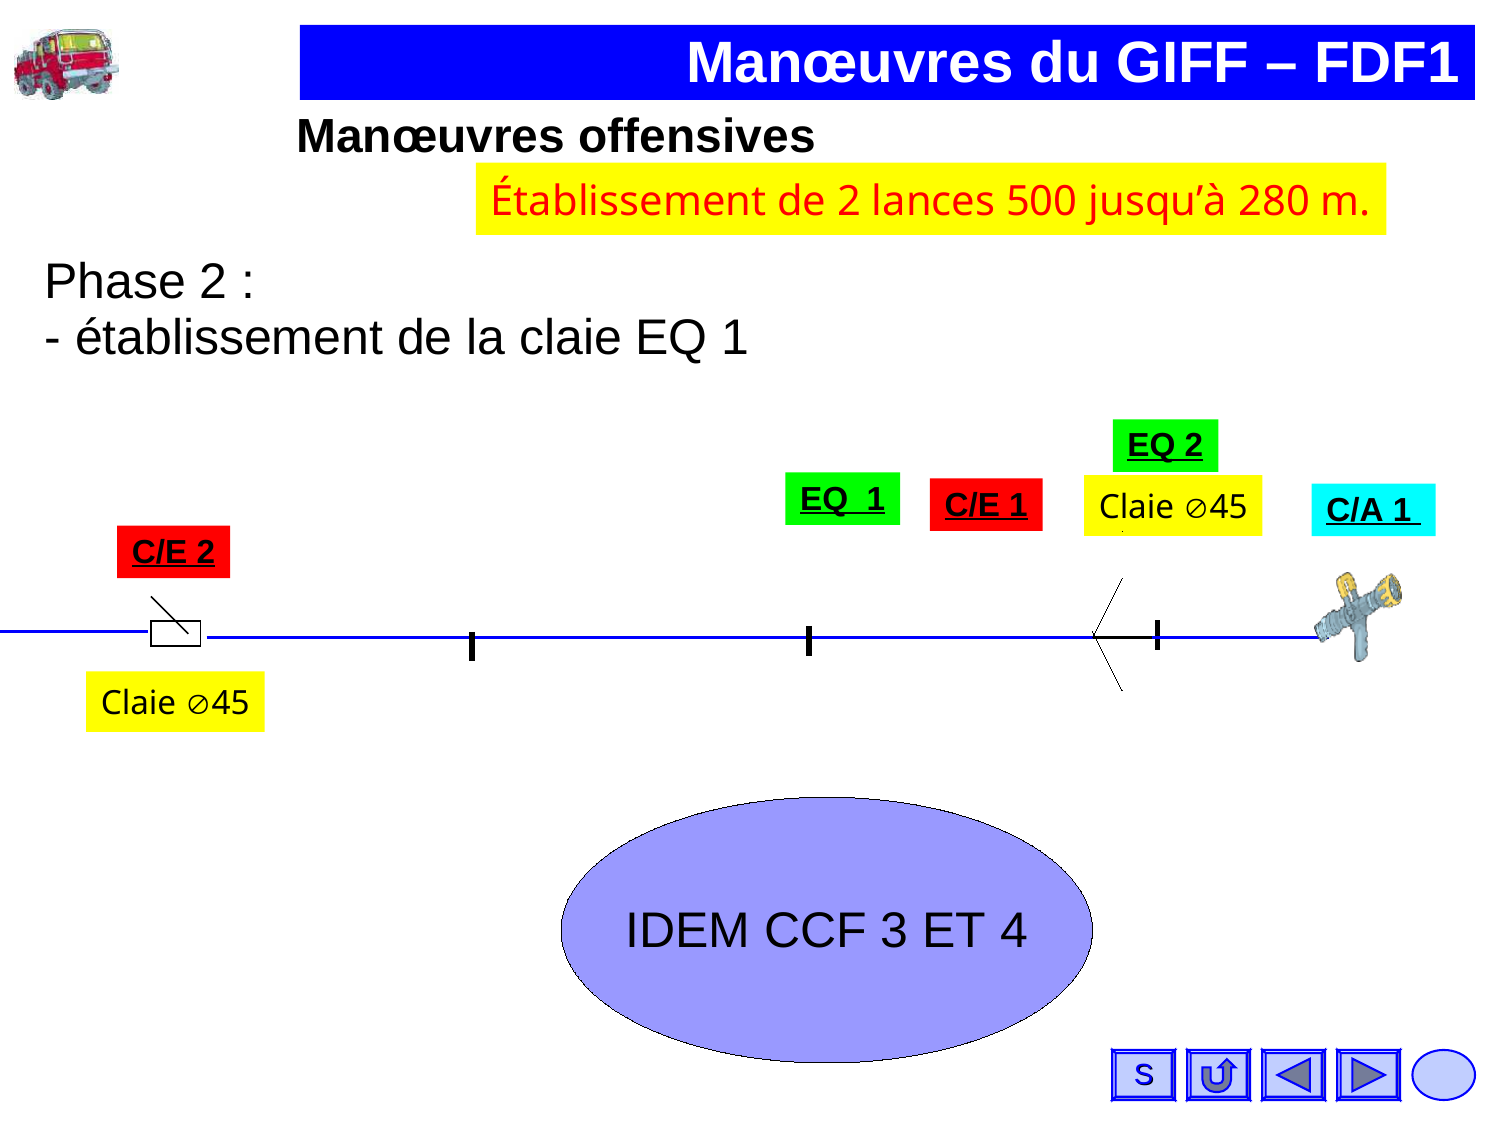

Manœuvres du GIFF – FDF1
Manœuvres offensives
Établissement de 2 lances 500 jusqu’à 280 m.
Phase 2 :
- établissement de la claie EQ 1
EQ 2
EQ 1
Claie 45
C/E 1
C/A 1
C/E 2
Claie 45
IDEM CCF 3 ET 4